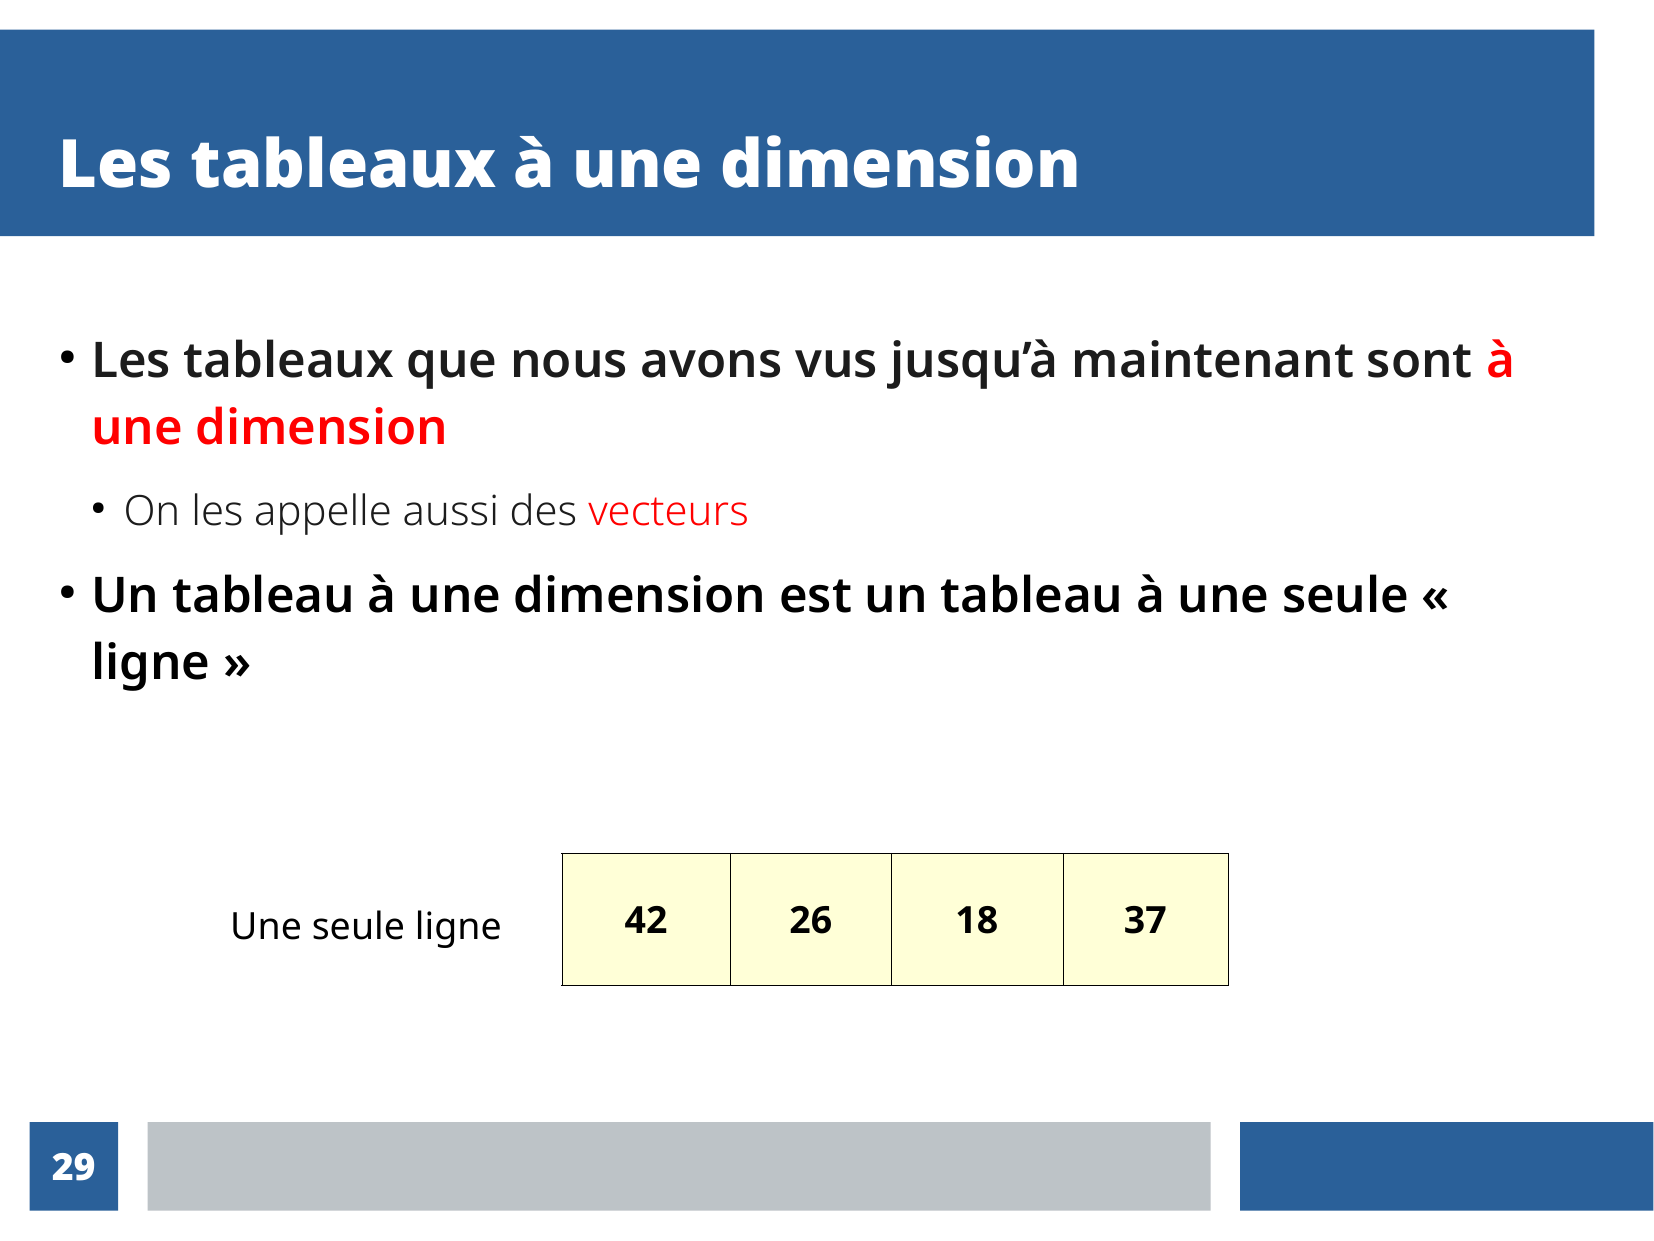

# Les tableaux à une dimension
Les tableaux que nous avons vus jusqu’à maintenant sont à une dimension
On les appelle aussi des vecteurs
Un tableau à une dimension est un tableau à une seule « ligne »
| 42 | 26 | 18 | 37 |
| --- | --- | --- | --- |
Une seule ligne
29